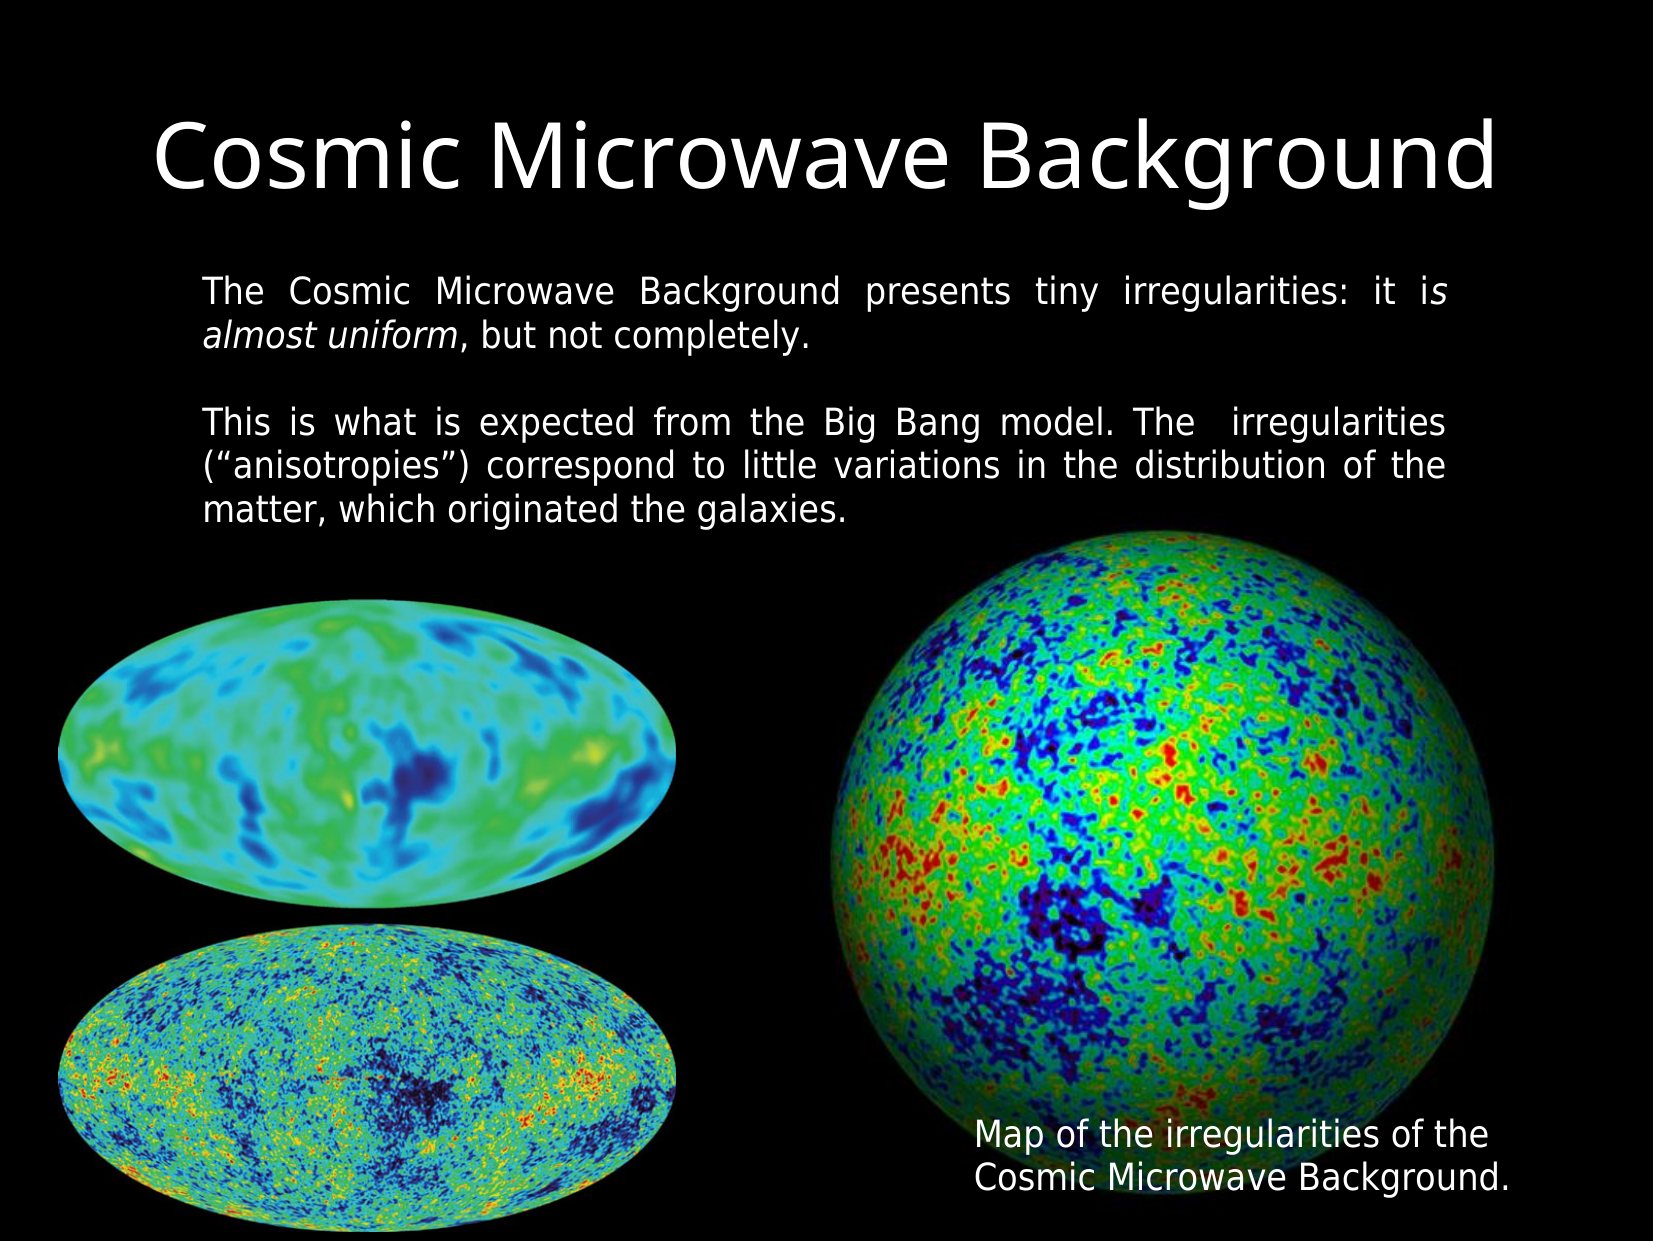

# Cosmic Microwave Background
The Cosmic Microwave Background presents tiny irregularities: it is almost uniform, but not completely.
This is what is expected from the Big Bang model. The irregularities (“anisotropies”) correspond to little variations in the distribution of the matter, which originated the galaxies.
Map of the irregularities of the Cosmic Microwave Background.